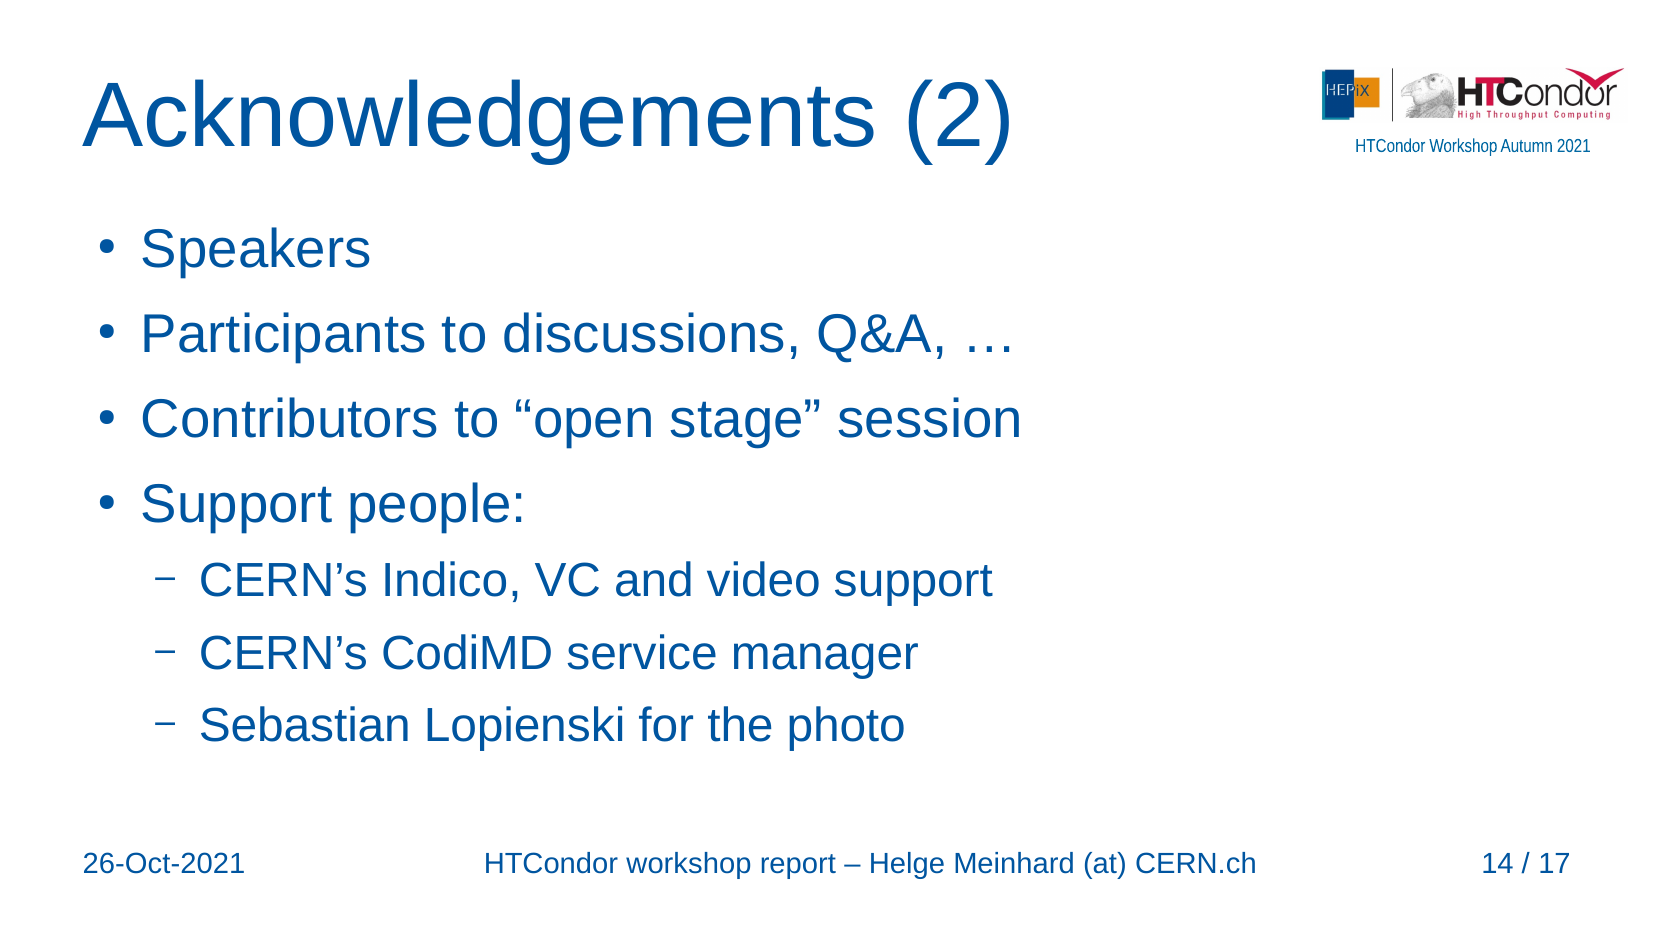

# Acknowledgements (2)
Speakers
Participants to discussions, Q&A, …
Contributors to “open stage” session
Support people:
CERN’s Indico, VC and video support
CERN’s CodiMD service manager
Sebastian Lopienski for the photo
26-Oct-2021
HTCondor workshop report – Helge Meinhard (at) CERN.ch
14